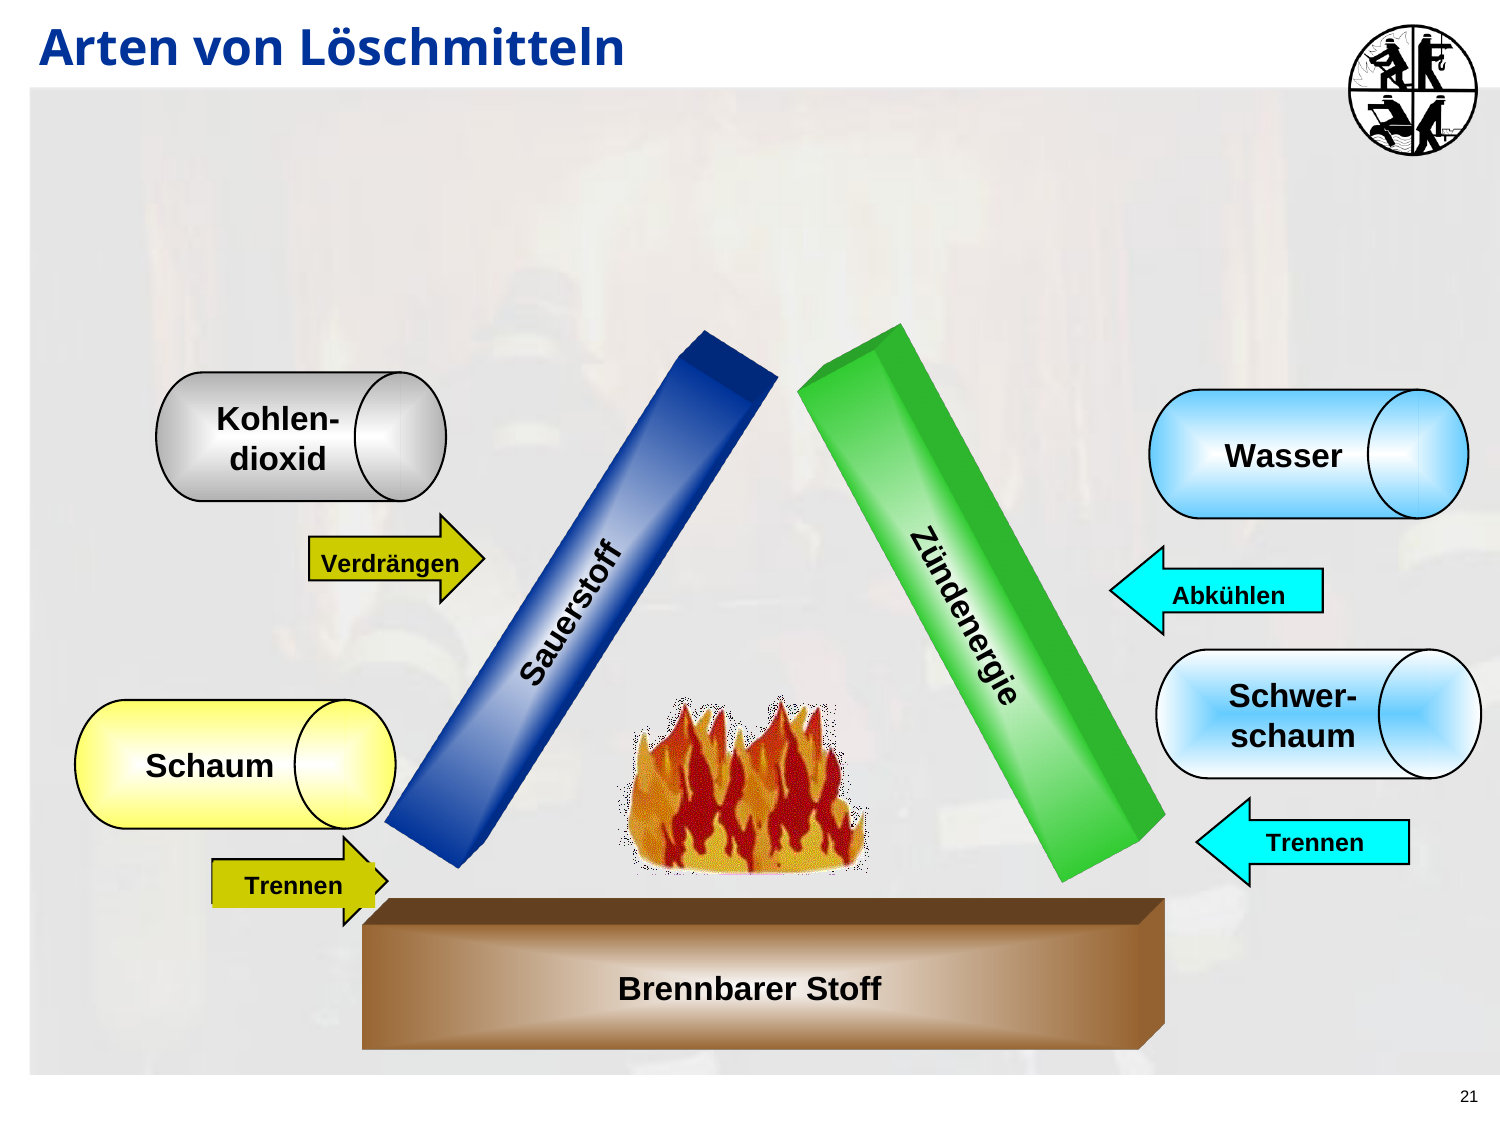

# Arten von Löschmitteln
Sauerstoff
Zündenergie
Brennbarer Stoff
Kohlen-dioxid
Verdrängen
Wasser
Abkühlen
Schwer-schaum
Trennen
Schaum
Trennen